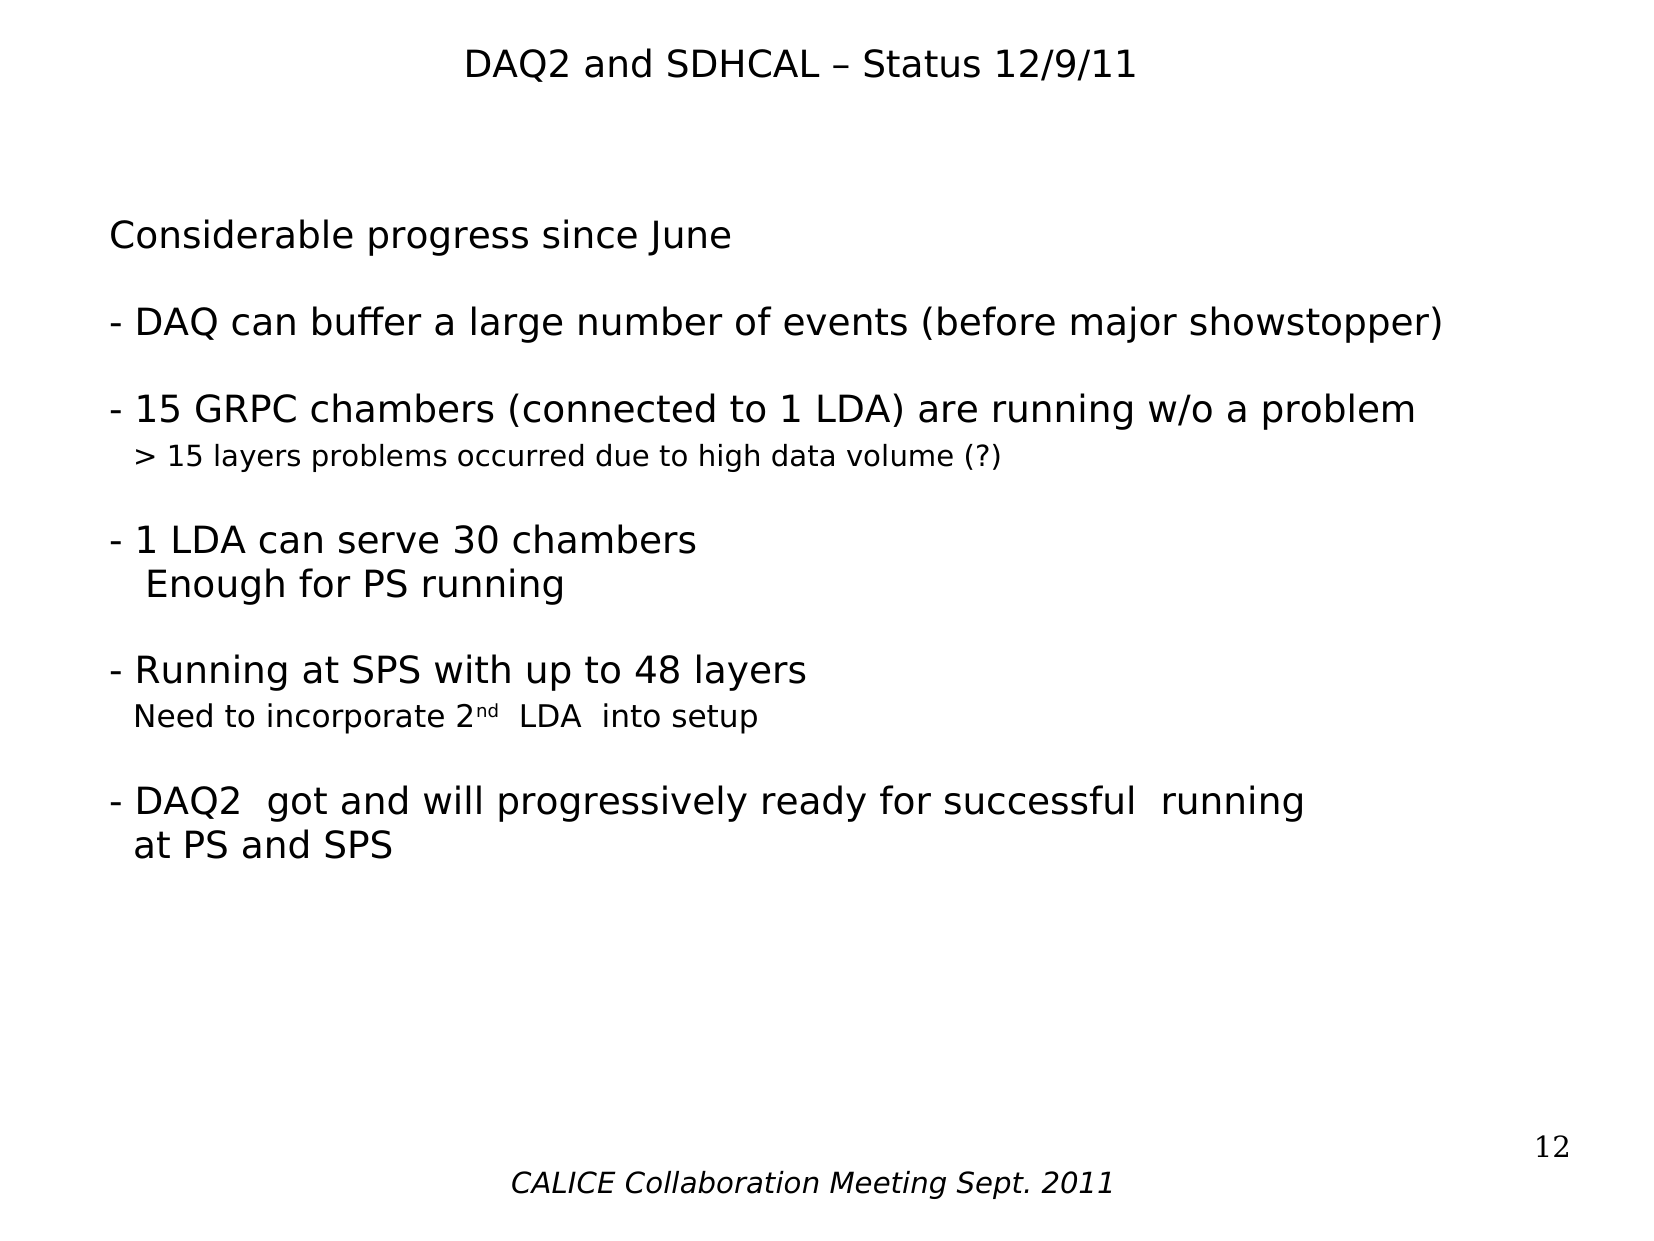

DAQ2 and SDHCAL – Status 12/9/11
Considerable progress since June
- DAQ can buffer a large number of events (before major showstopper)
- 15 GRPC chambers (connected to 1 LDA) are running w/o a problem
 > 15 layers problems occurred due to high data volume (?)
- 1 LDA can serve 30 chambers
 Enough for PS running
- Running at SPS with up to 48 layers
 Need to incorporate 2nd LDA into setup
- DAQ2 got and will progressively ready for successful running
 at PS and SPS
12